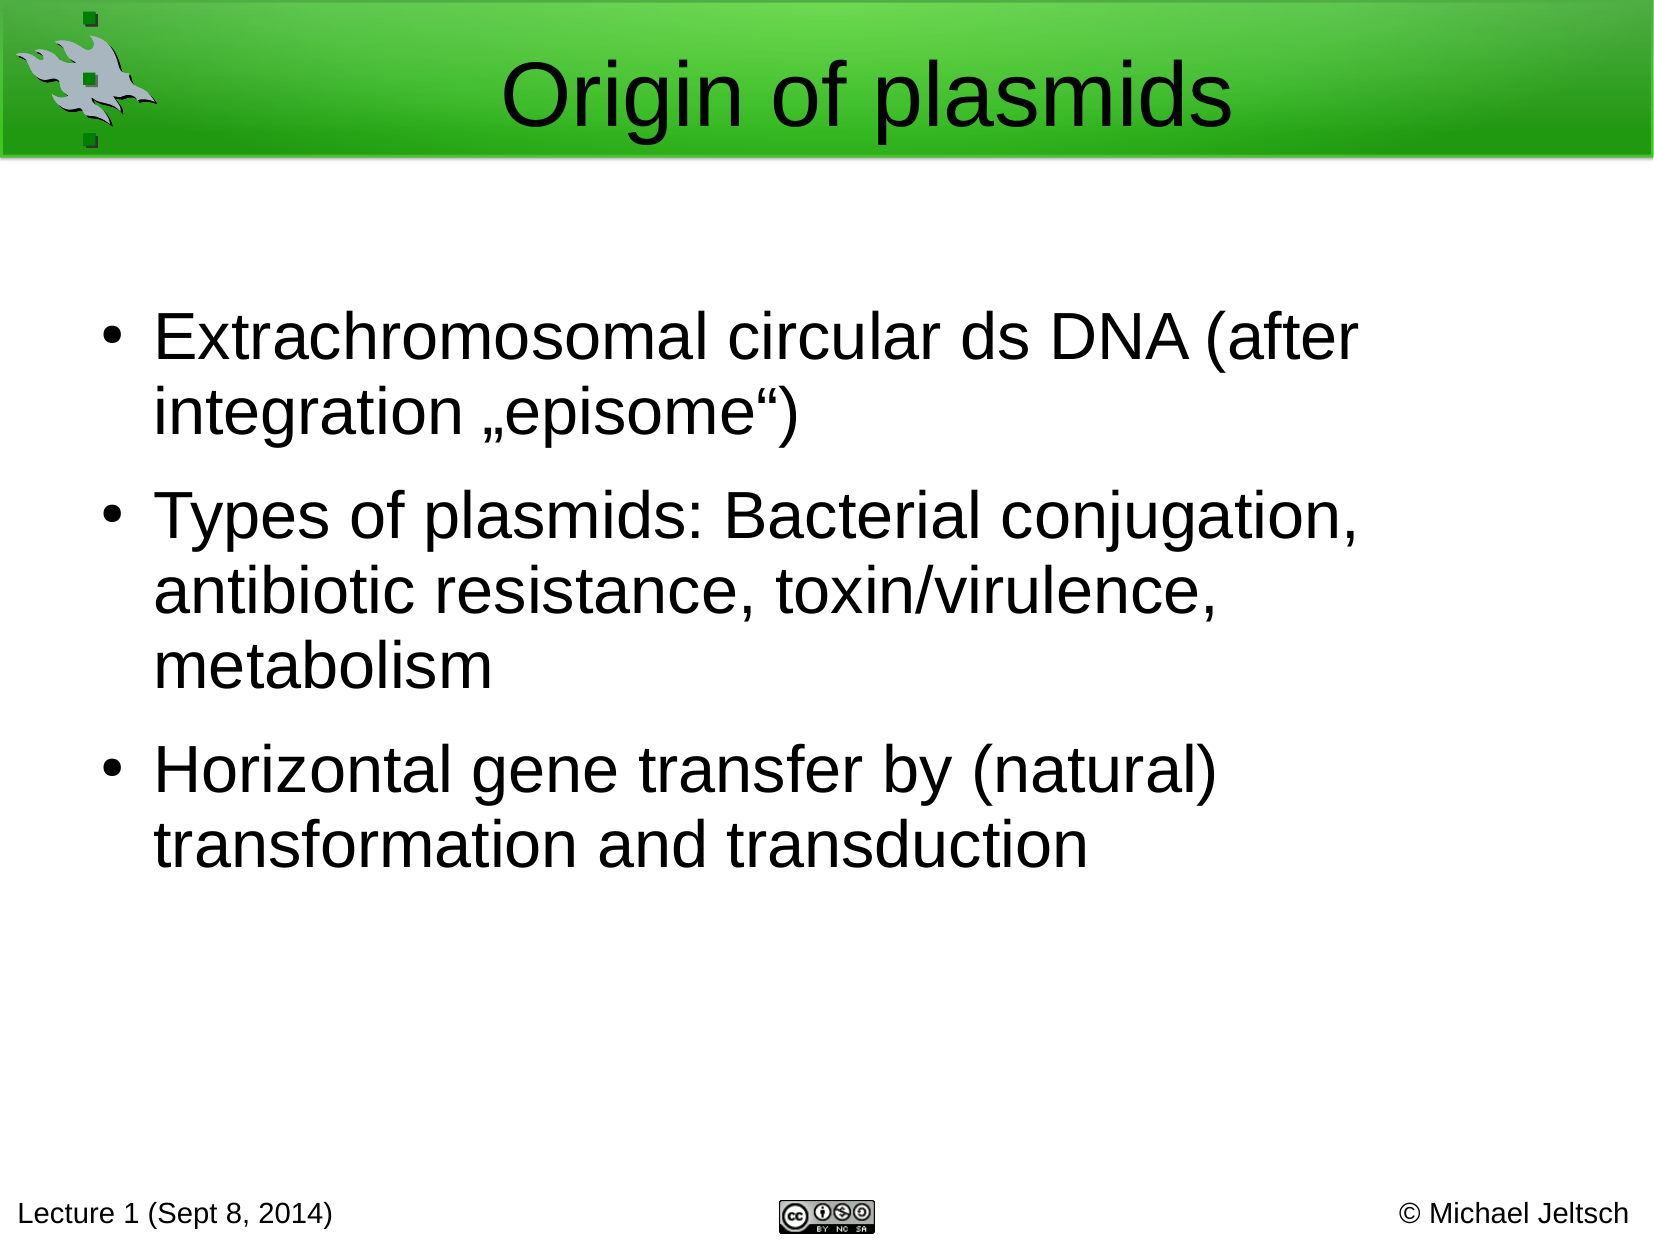

# Origin of plasmids
Extrachromosomal circular ds DNA (after integration „episome“)
Types of plasmids: Bacterial conjugation, antibiotic resistance, toxin/virulence, metabolism
Horizontal gene transfer by (natural) transformation and transduction